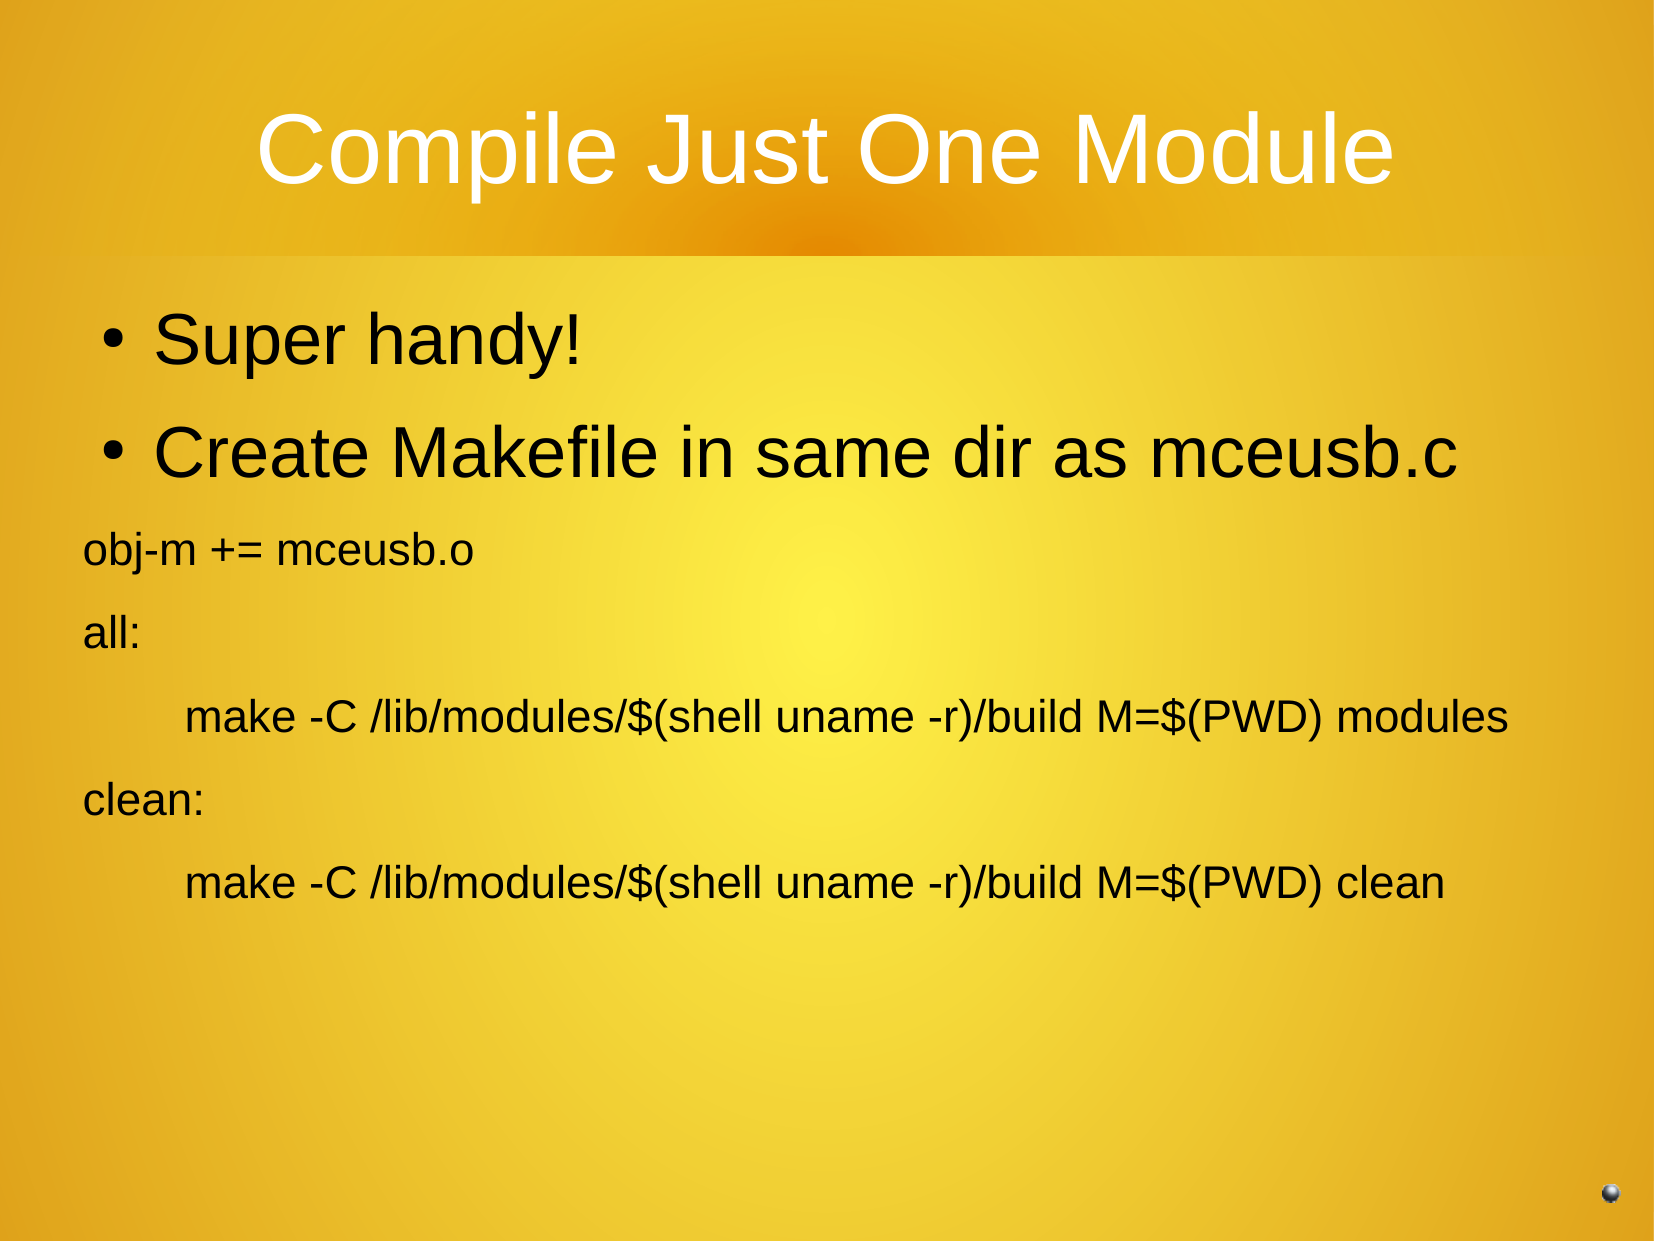

# Compile Just One Module
Super handy!
Create Makefile in same dir as mceusb.c
obj-m += mceusb.o
all:
 make -C /lib/modules/$(shell uname -r)/build M=$(PWD) modules
clean:
 make -C /lib/modules/$(shell uname -r)/build M=$(PWD) clean